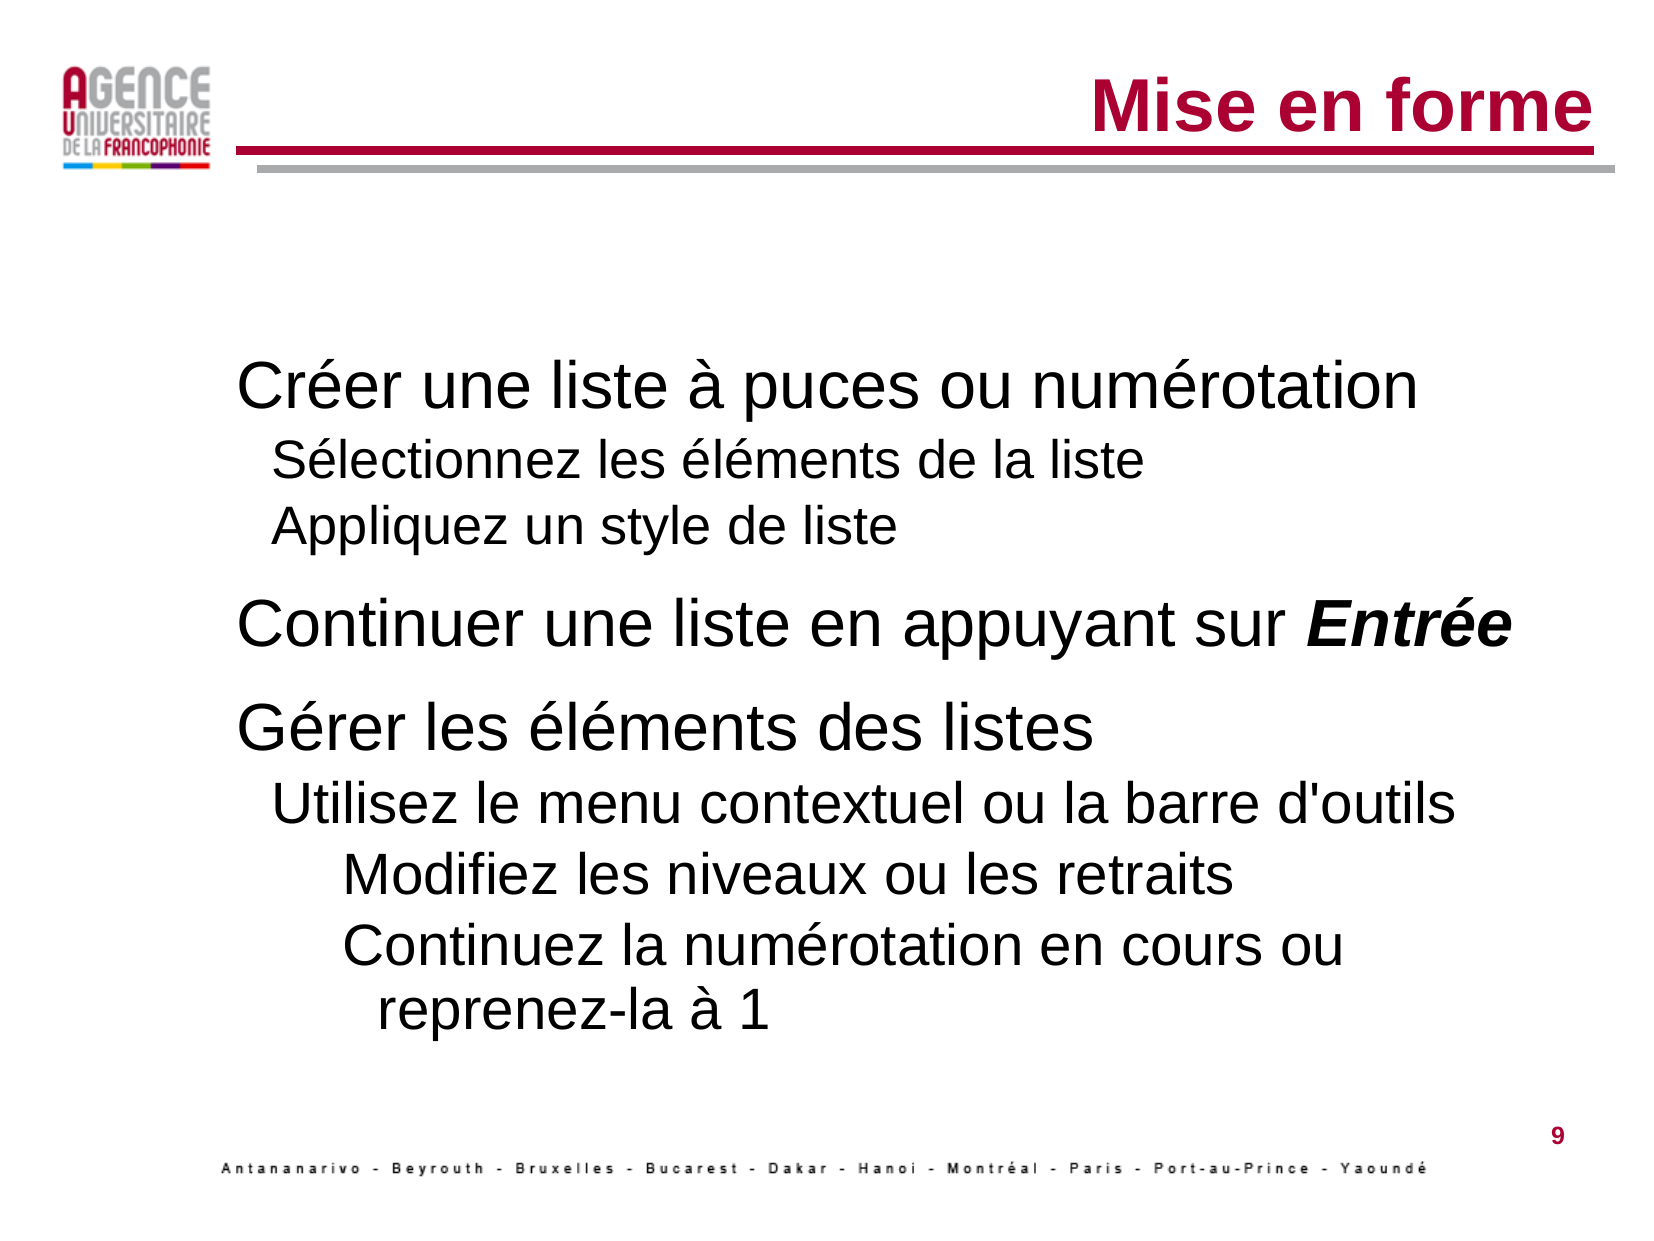

# Mise en forme
Créer une liste à puces ou numérotation
Sélectionnez les éléments de la liste
Appliquez un style de liste
Continuer une liste en appuyant sur Entrée
Gérer les éléments des listes
Utilisez le menu contextuel ou la barre d'outils
Modifiez les niveaux ou les retraits
Continuez la numérotation en cours ou reprenez-la à 1
9